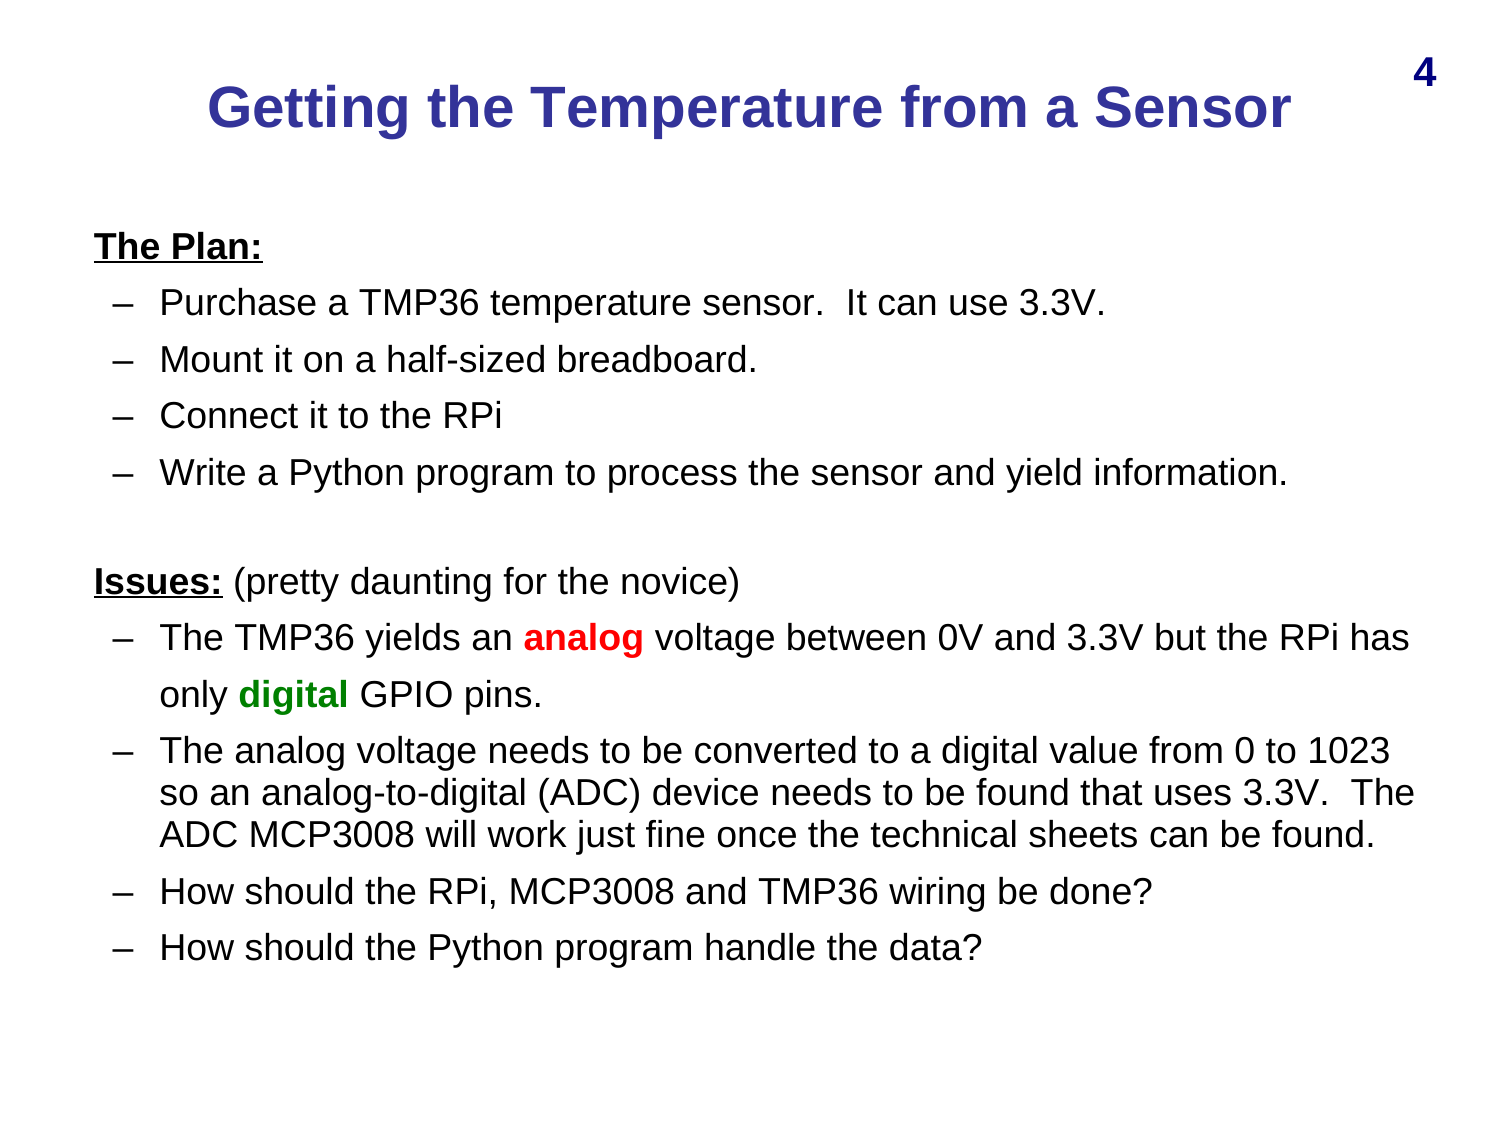

4
# Getting the Temperature from a Sensor
The Plan:
Purchase a TMP36 temperature sensor. It can use 3.3V.
Mount it on a half-sized breadboard.
Connect it to the RPi
Write a Python program to process the sensor and yield information.
Issues: (pretty daunting for the novice)
The TMP36 yields an analog voltage between 0V and 3.3V but the RPi has
only digital GPIO pins.
The analog voltage needs to be converted to a digital value from 0 to 1023 so an analog-to-digital (ADC) device needs to be found that uses 3.3V. The ADC MCP3008 will work just fine once the technical sheets can be found.
How should the RPi, MCP3008 and TMP36 wiring be done?
How should the Python program handle the data?